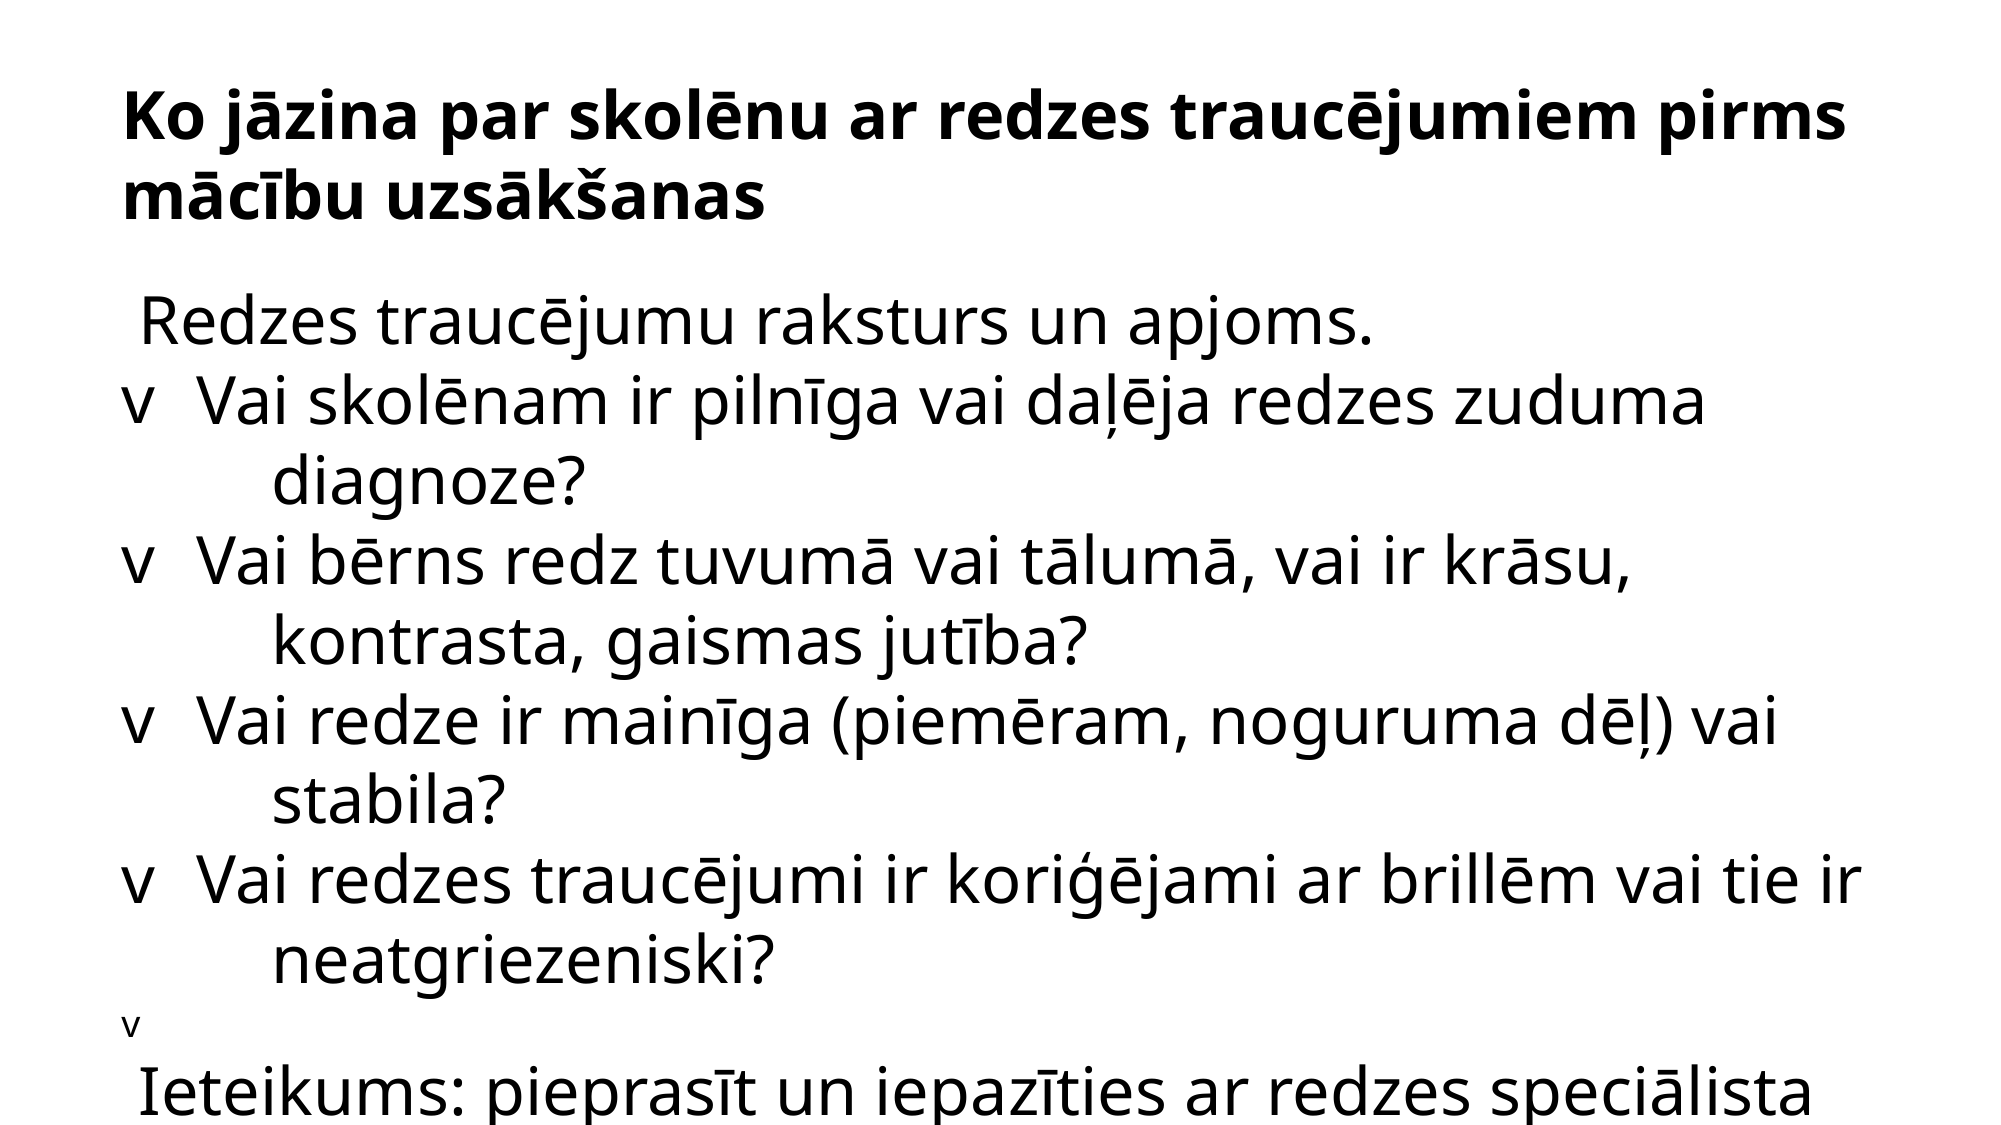

Ko jāzina par skolēnu ar redzes traucējumiem pirms mācību uzsākšanas
 Redzes traucējumu raksturs un apjoms.
Vai skolēnam ir pilnīga vai daļēja redzes zuduma diagnoze?
Vai bērns redz tuvumā vai tālumā, vai ir krāsu, kontrasta, gaismas jutība?
Vai redze ir mainīga (piemēram, noguruma dēļ) vai stabila?
Vai redzes traucējumi ir koriģējami ar brillēm vai tie ir neatgriezeniski?
 Ieteikums: pieprasīt un iepazīties ar redzes speciālista (oftalmologa) vai rehabilitācijas centra atzinumu/parakstu.